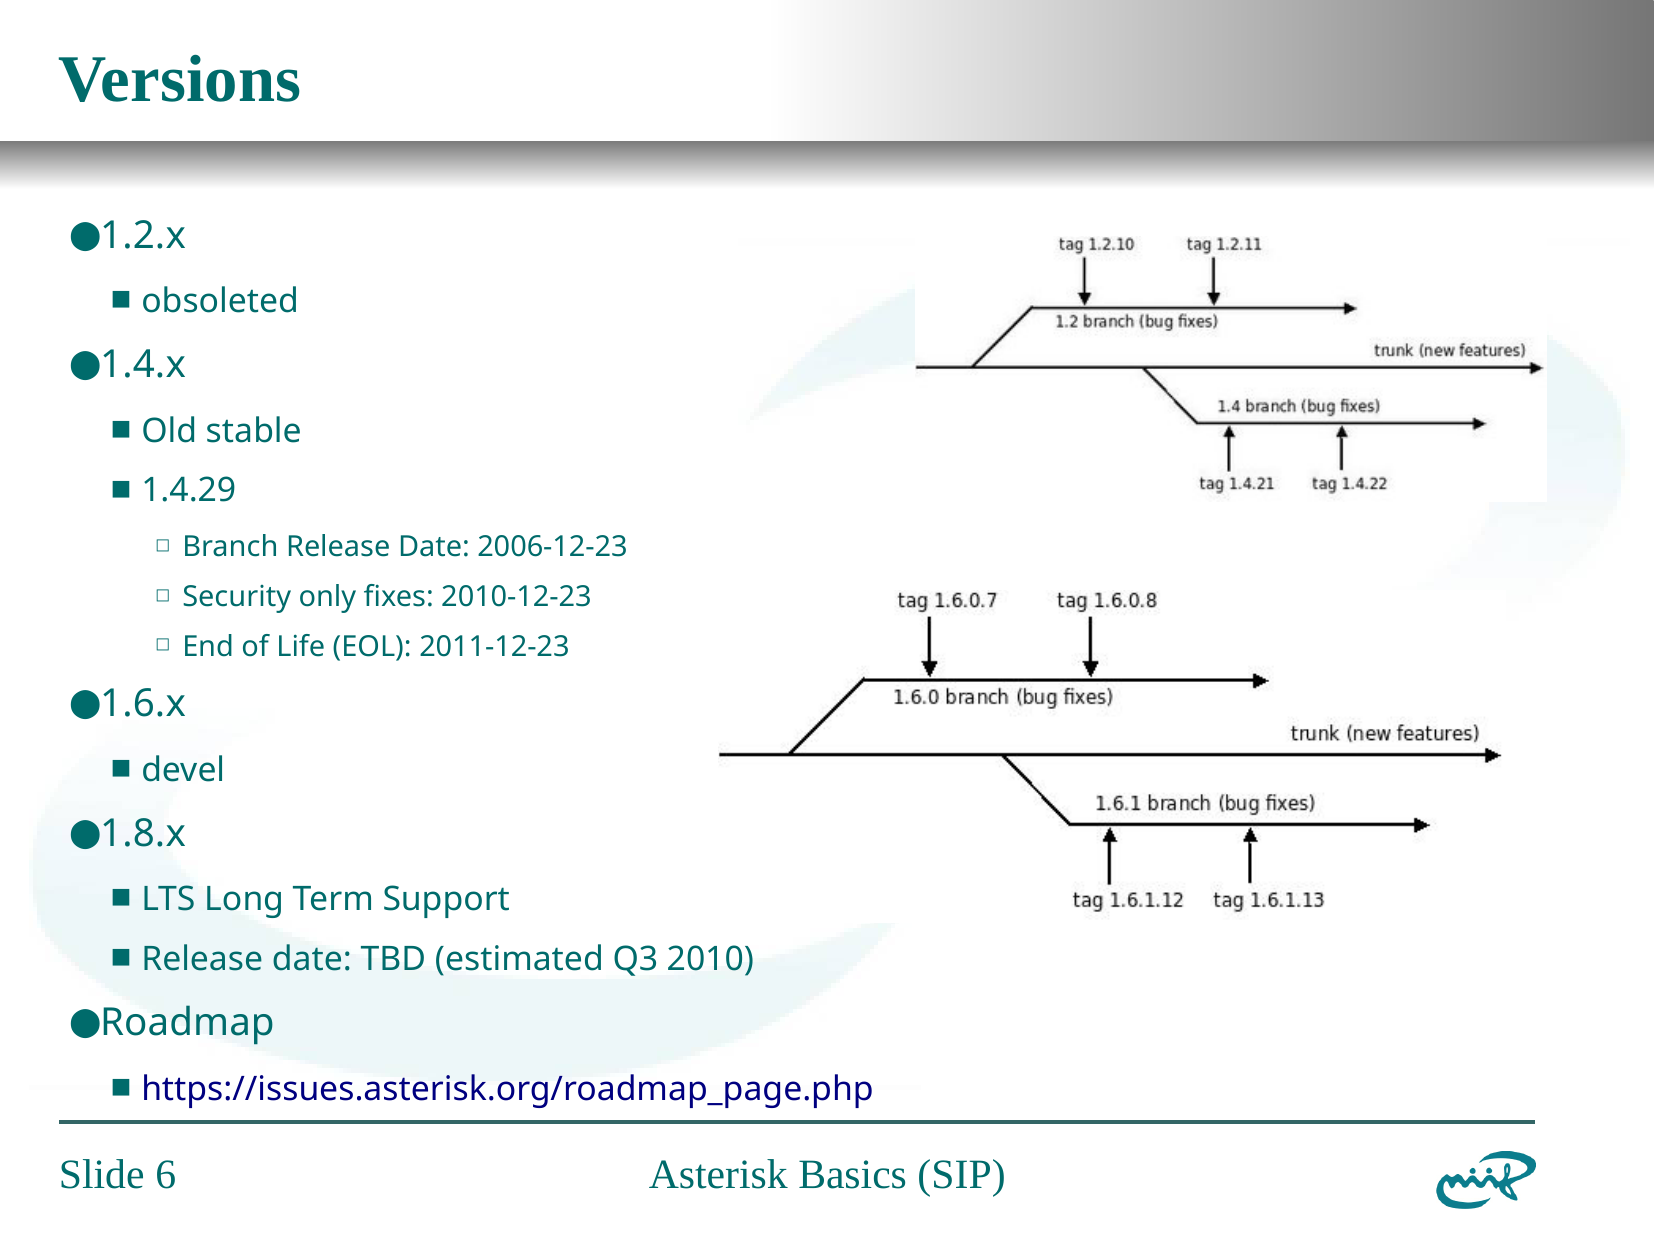

# Versions
1.2.x
obsoleted
1.4.x
Old stable
1.4.29
Branch Release Date: 2006-12-23
Security only fixes: 2010-12-23
End of Life (EOL): 2011-12-23
1.6.x
devel
1.8.x
LTS Long Term Support
Release date: TBD (estimated Q3 2010)
Roadmap
https://issues.asterisk.org/roadmap_page.php
6
Asterisk Basics (SIP)